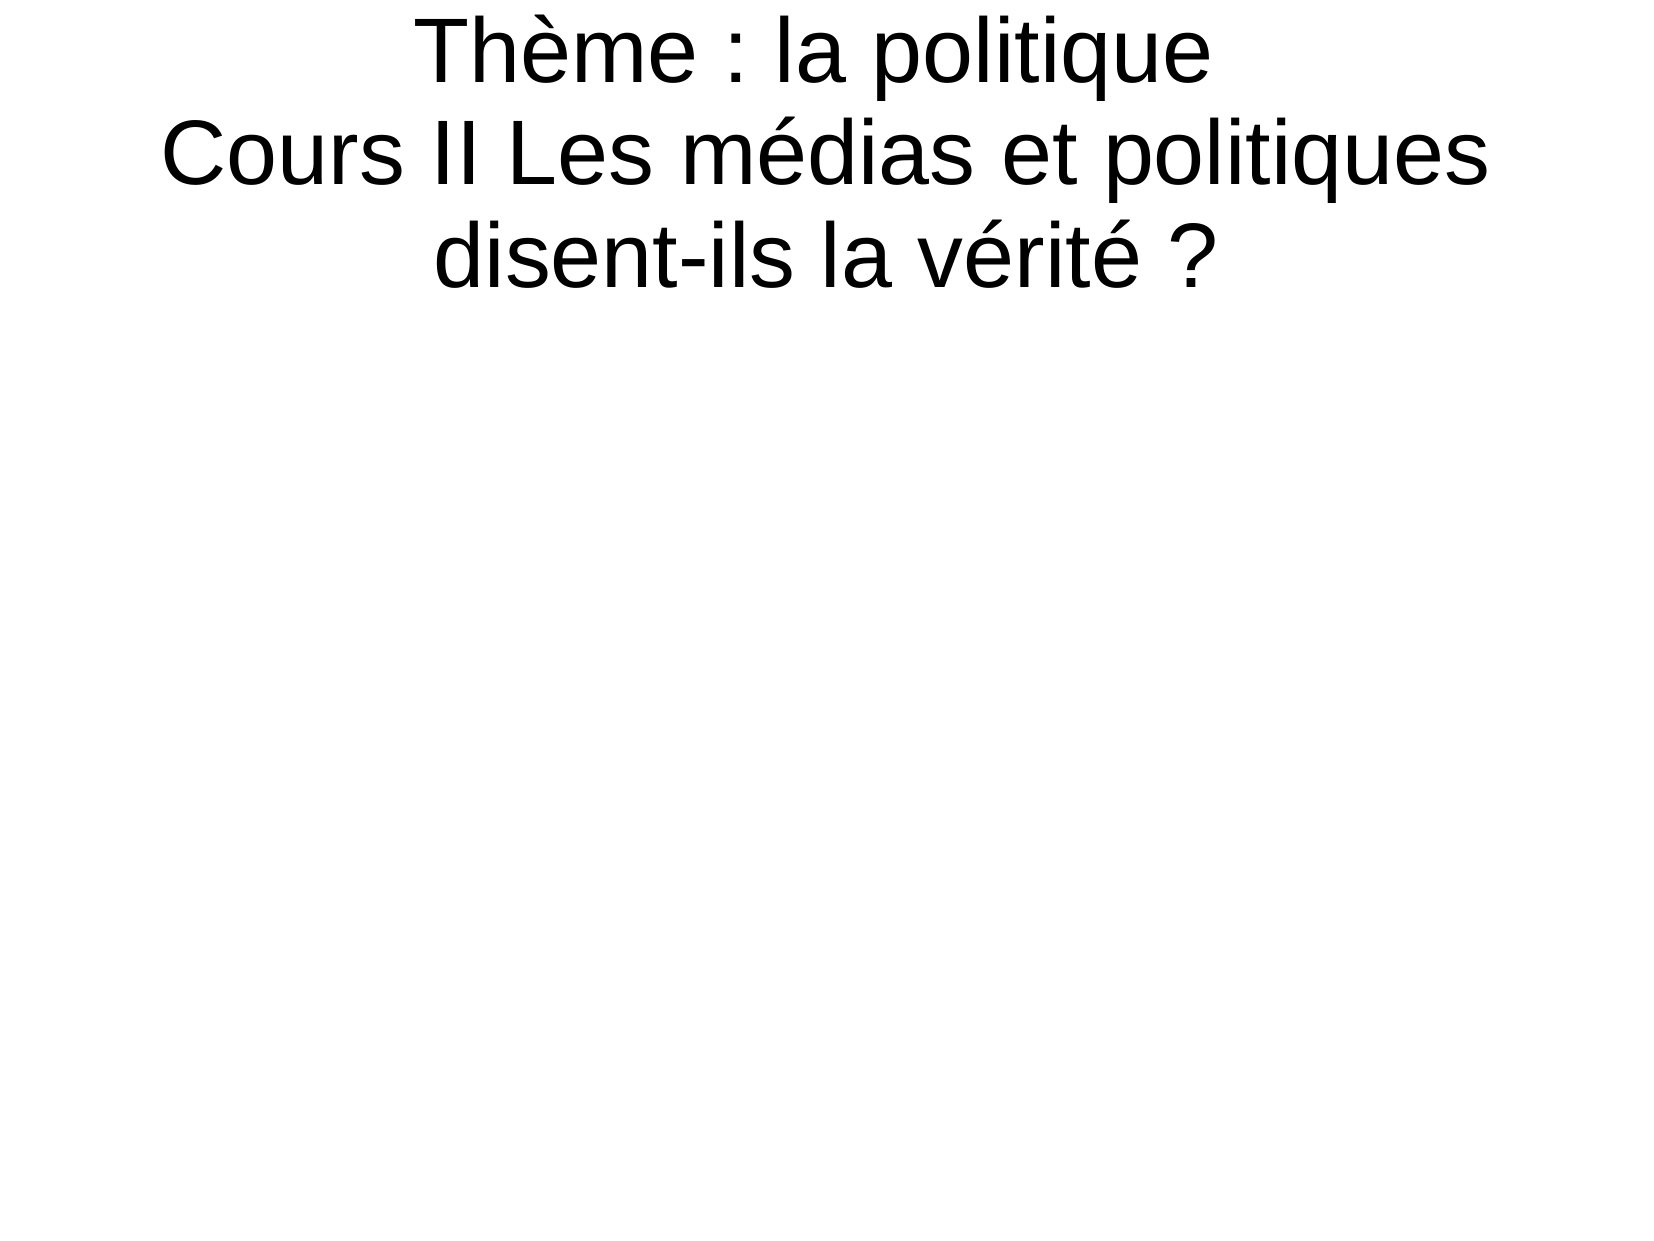

# Thème : la politique Cours II Les médias et politiques disent-ils la vérité ?